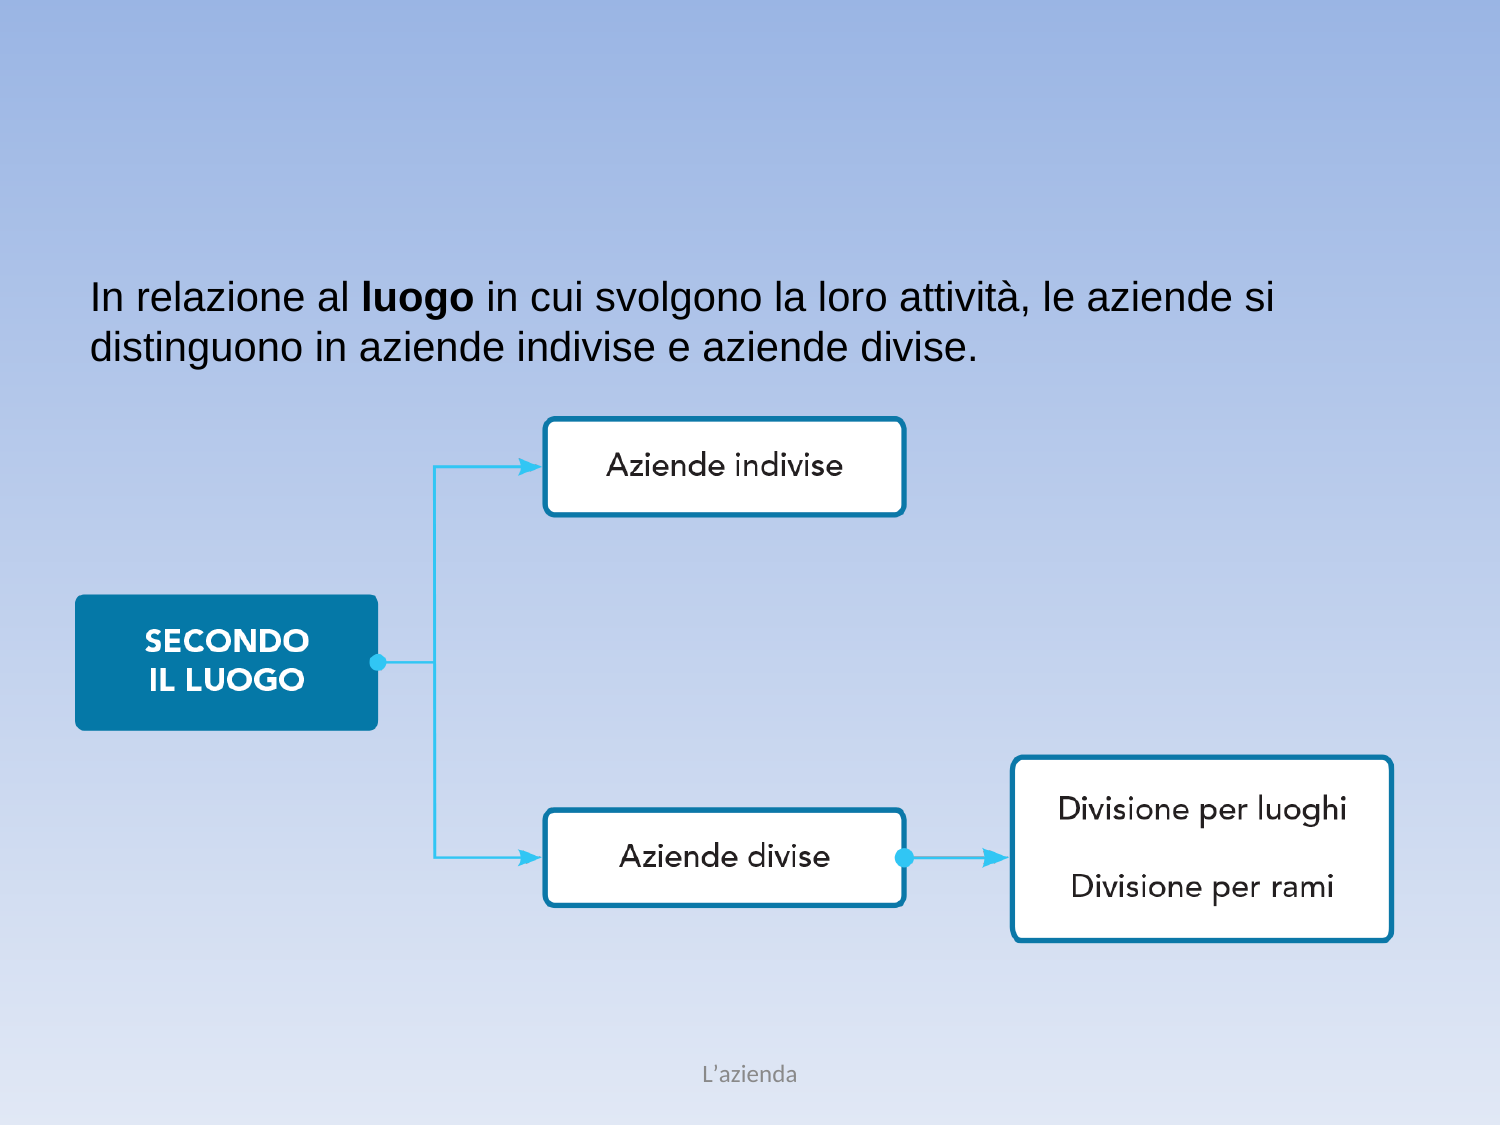

In relazione al luogo in cui svolgono la loro attività, le aziende si distinguono in aziende indivise e aziende divise.
L’azienda